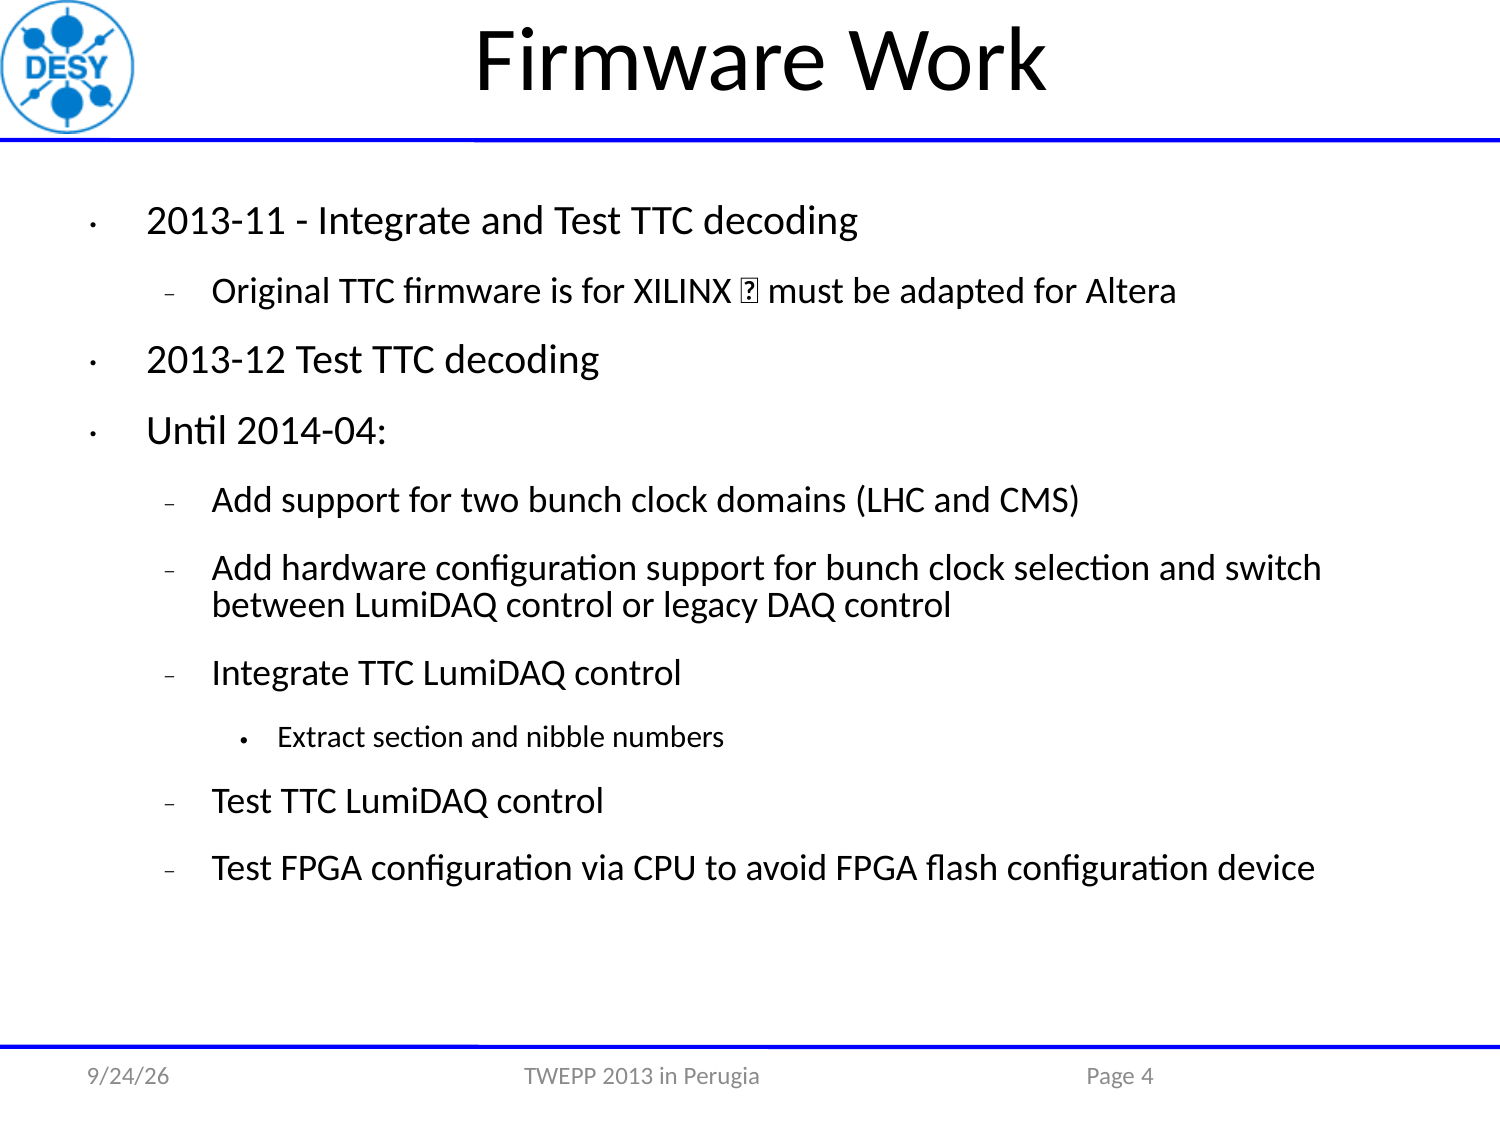

# Firmware Work
2013-11 - Integrate and Test TTC decoding
Original TTC firmware is for XILINX  must be adapted for Altera
2013-12 Test TTC decoding
Until 2014-04:
Add support for two bunch clock domains (LHC and CMS)
Add hardware configuration support for bunch clock selection and switch between LumiDAQ control or legacy DAQ control
Integrate TTC LumiDAQ control
Extract section and nibble numbers
Test TTC LumiDAQ control
Test FPGA configuration via CPU to avoid FPGA flash configuration device